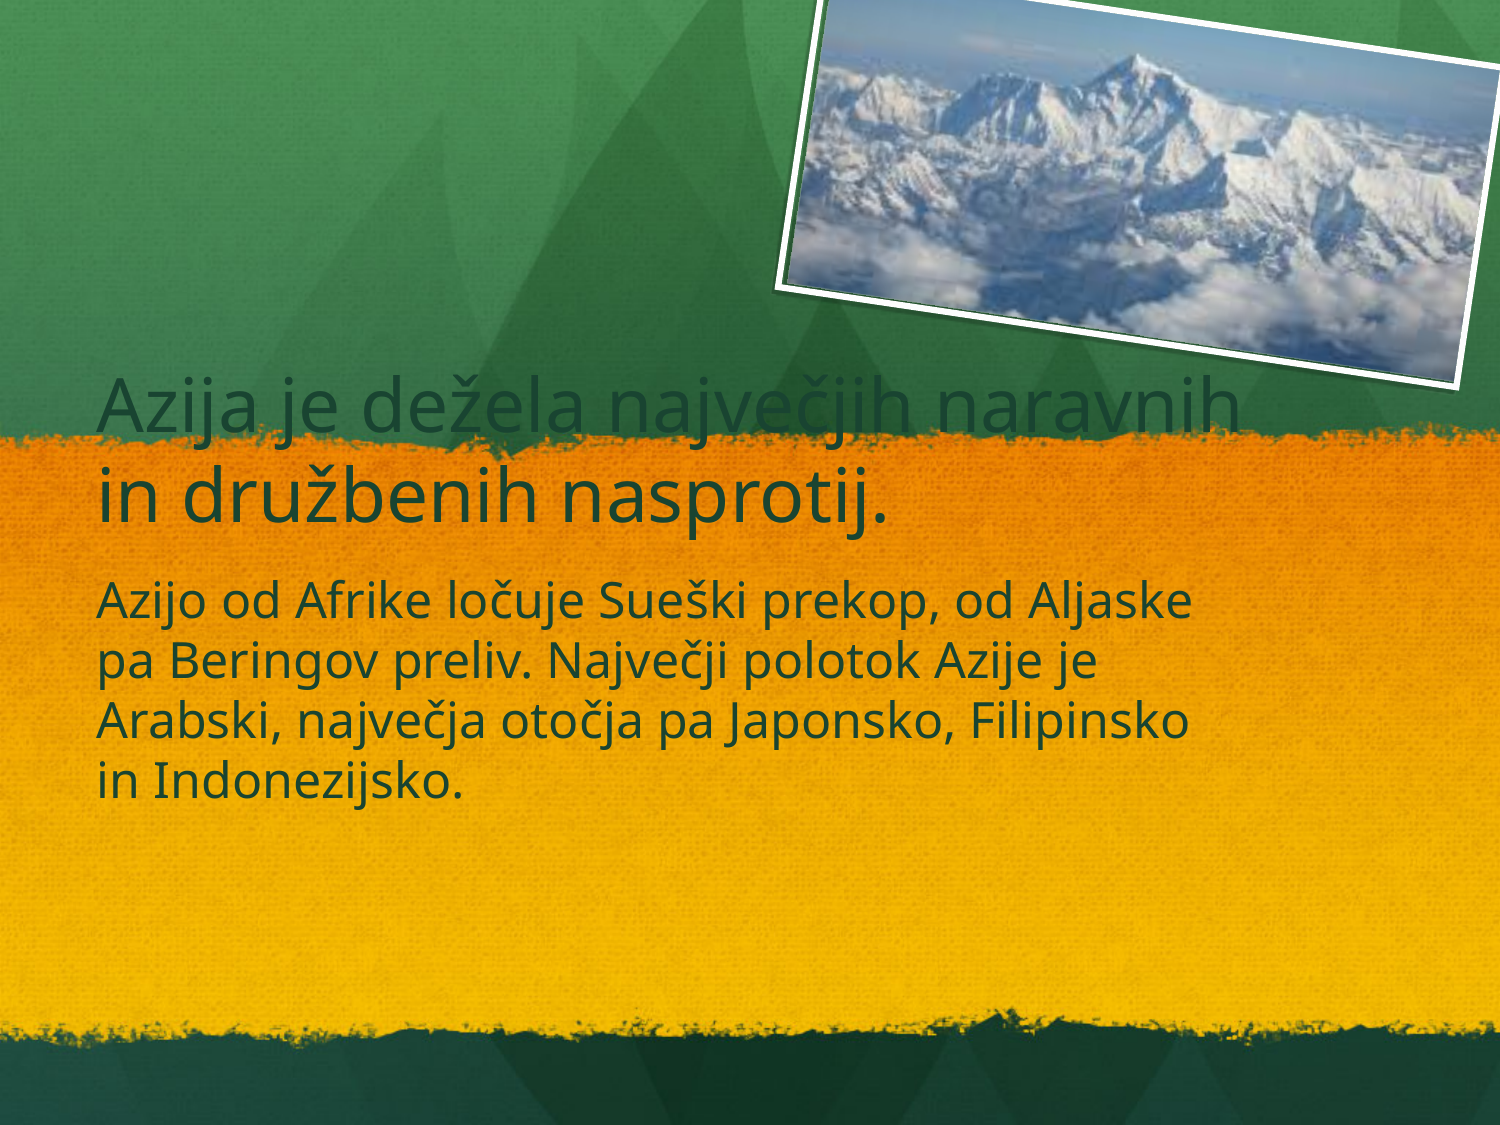

# Azija je dežela največjih naravnih in družbenih nasprotij.
Azijo od Afrike ločuje Sueški prekop, od Aljaske pa Beringov preliv. Največji polotok Azije je Arabski, največja otočja pa Japonsko, Filipinsko in Indonezijsko.